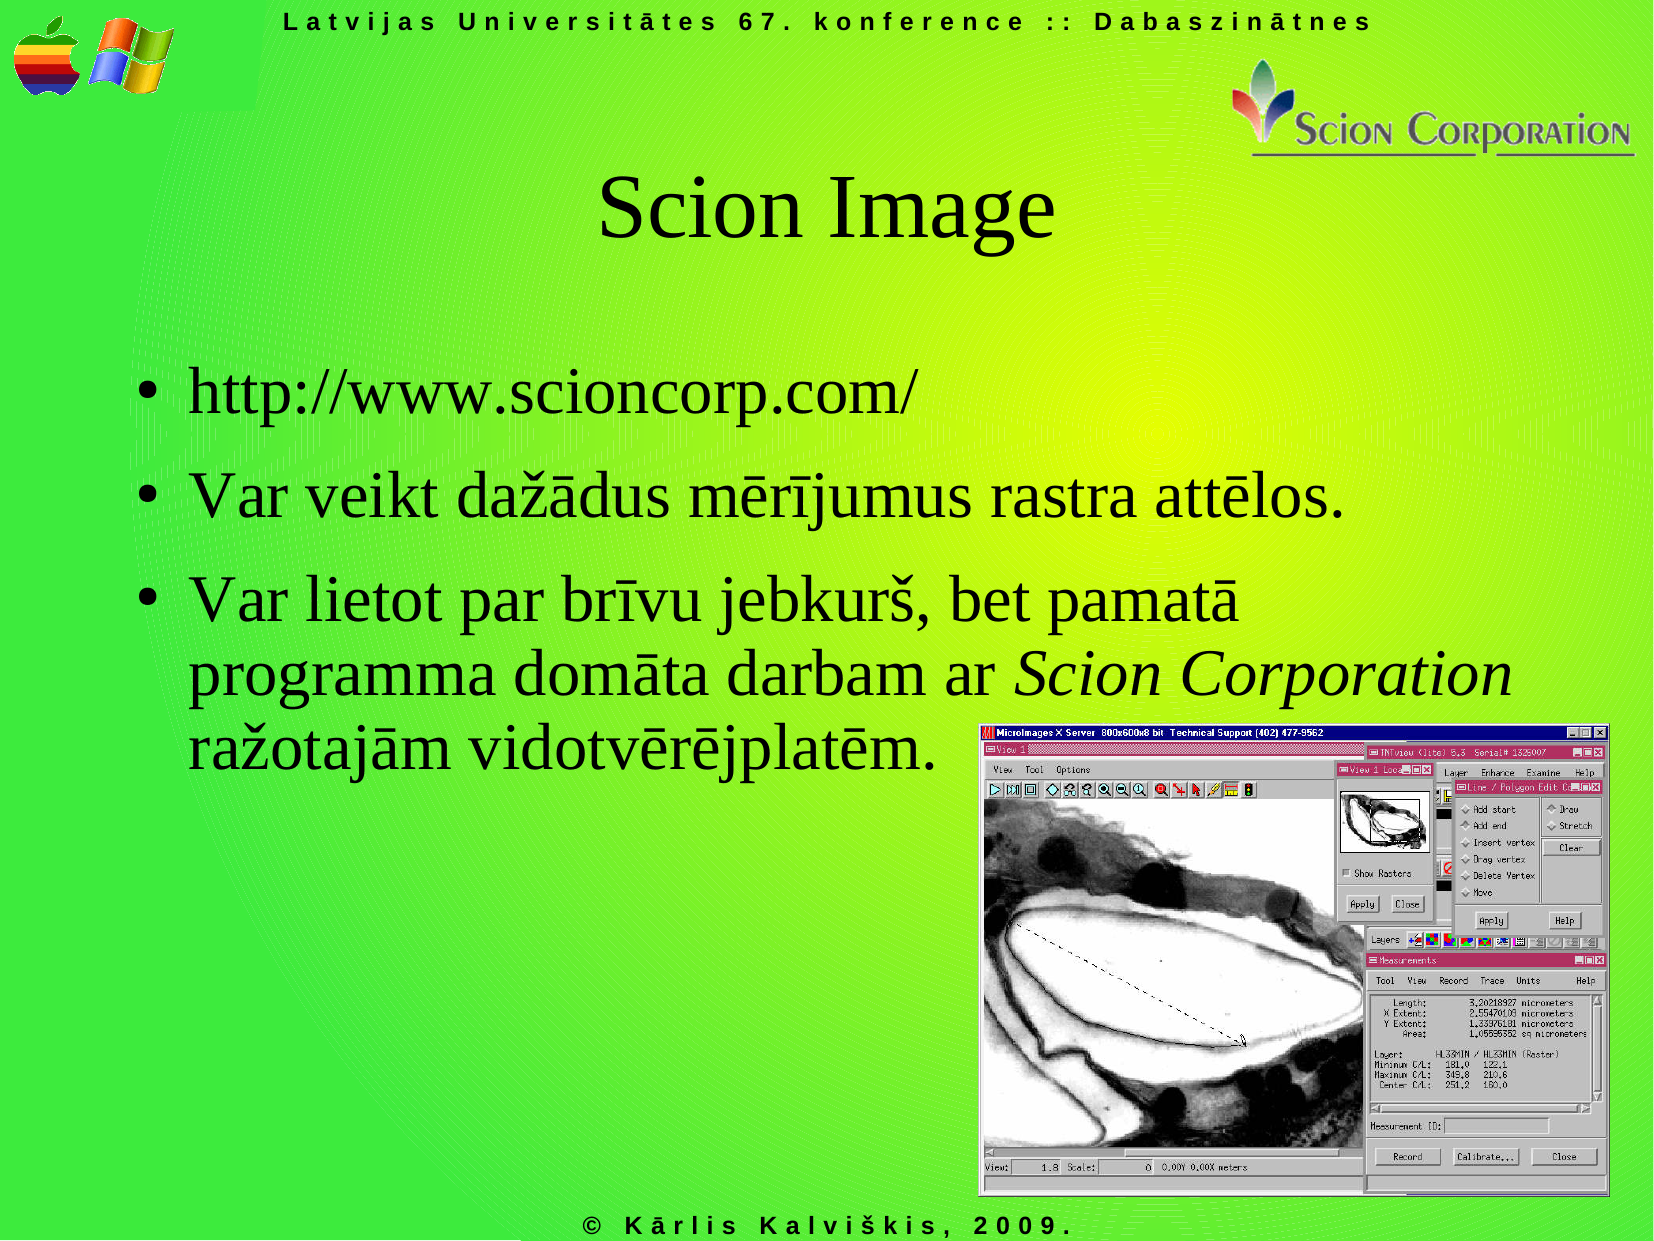

# Scion Image
http://www.scioncorp.com/
Var veikt dažādus mērījumus rastra attēlos.
Var lietot par brīvu jebkurš, bet pamatā programma domāta darbam ar Scion Corporation ražotajām vidotvērējplatēm.